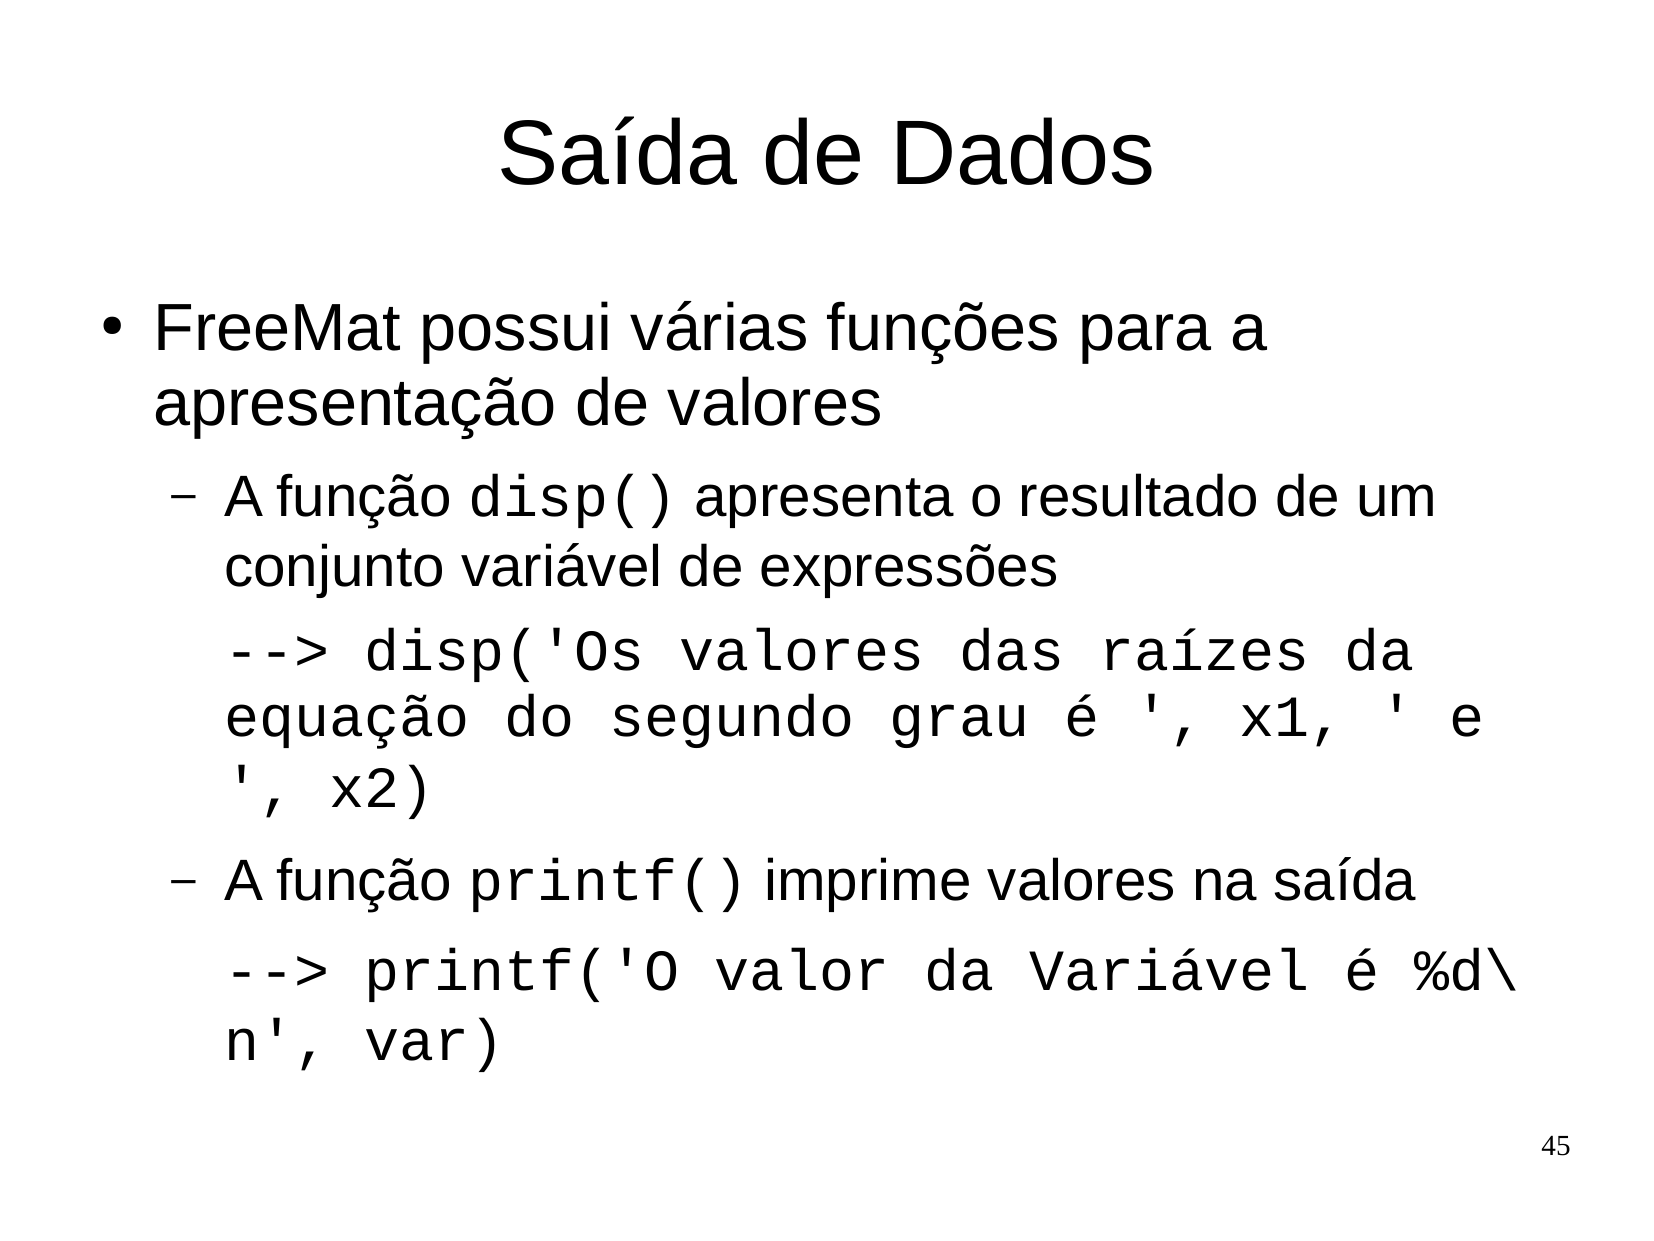

# Saída de Dados
FreeMat possui várias funções para a apresentação de valores
A função disp() apresenta o resultado de um conjunto variável de expressões
--> disp('Os valores das raízes da equação do segundo grau é ', x1, ' e ', x2)
A função printf() imprime valores na saída
--> printf('O valor da Variável é %d\n', var)
45